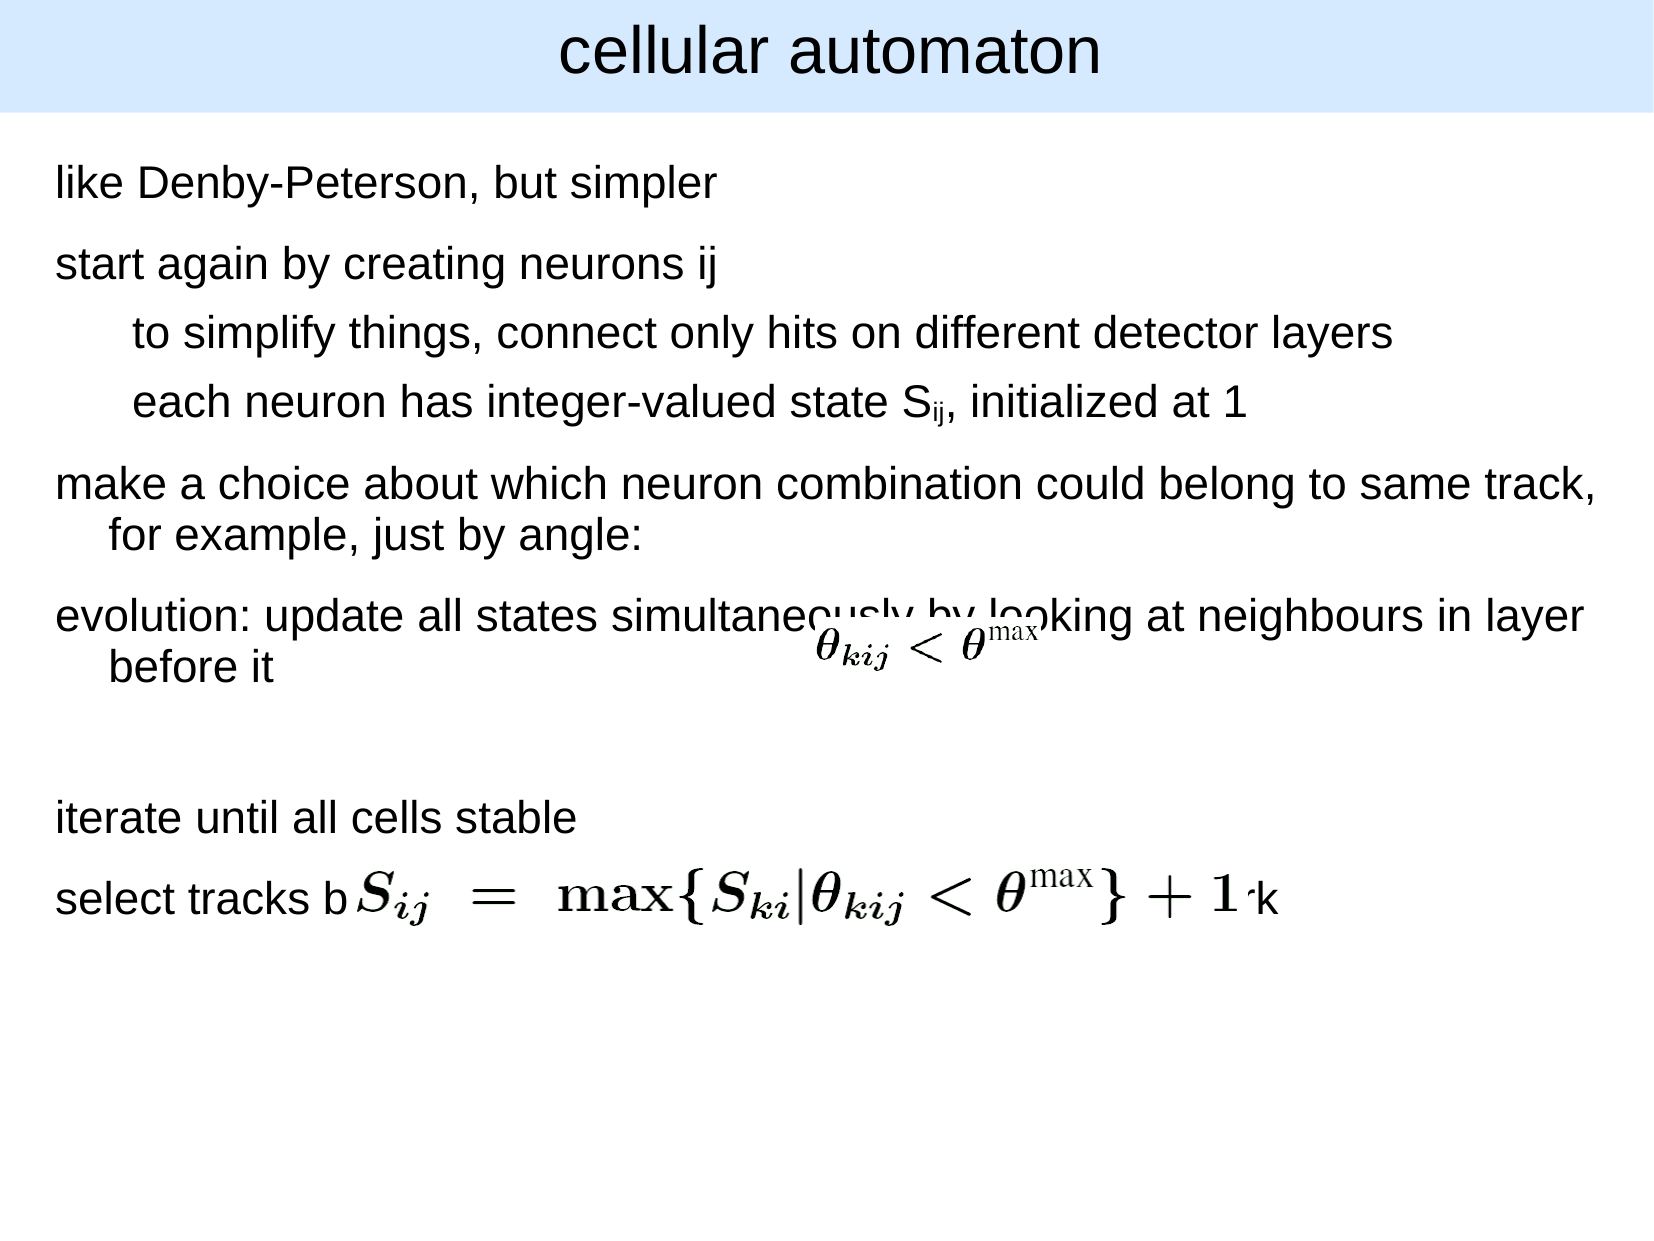

# cellular automaton
like Denby-Peterson, but simpler
start again by creating neurons ij
to simplify things, connect only hits on different detector layers
each neuron has integer-valued state Sij, initialized at 1
make a choice about which neuron combination could belong to same track, for example, just by angle:
evolution: update all states simultaneously by looking at neighbours in layer before it
iterate until all cells stable
select tracks by starting at highest state value in the network